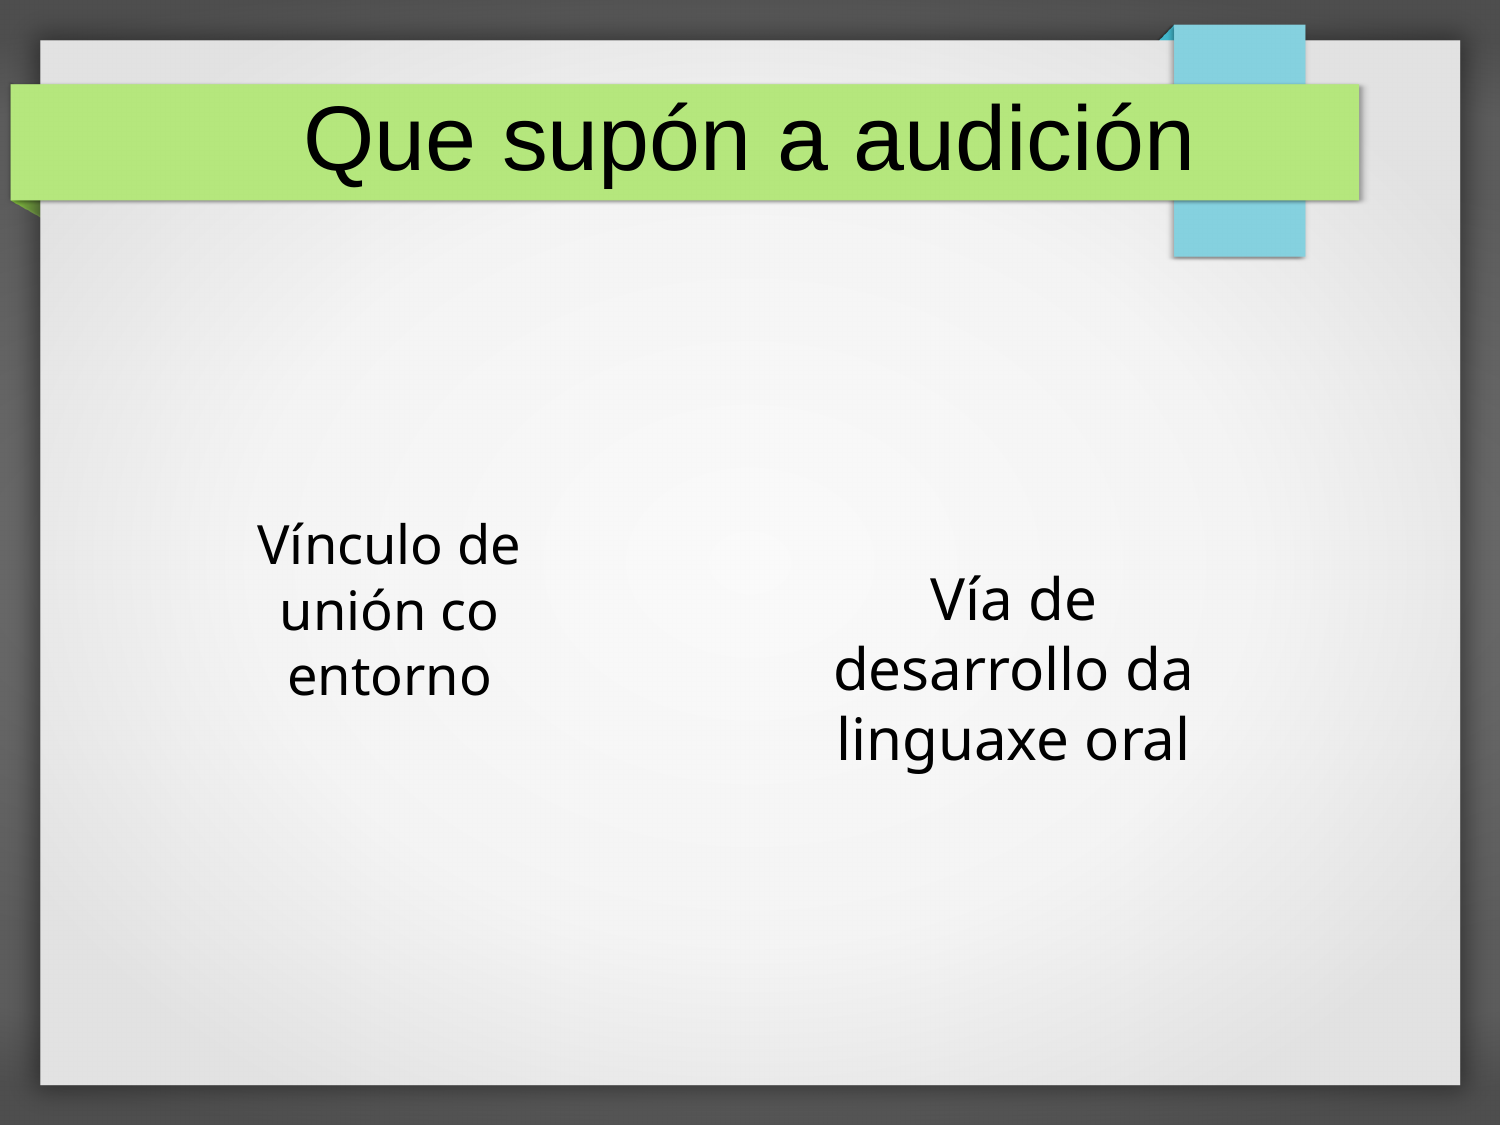

# Que supón a audición
Vínculo de unión co entorno
Vía de desarrollo da linguaxe oral